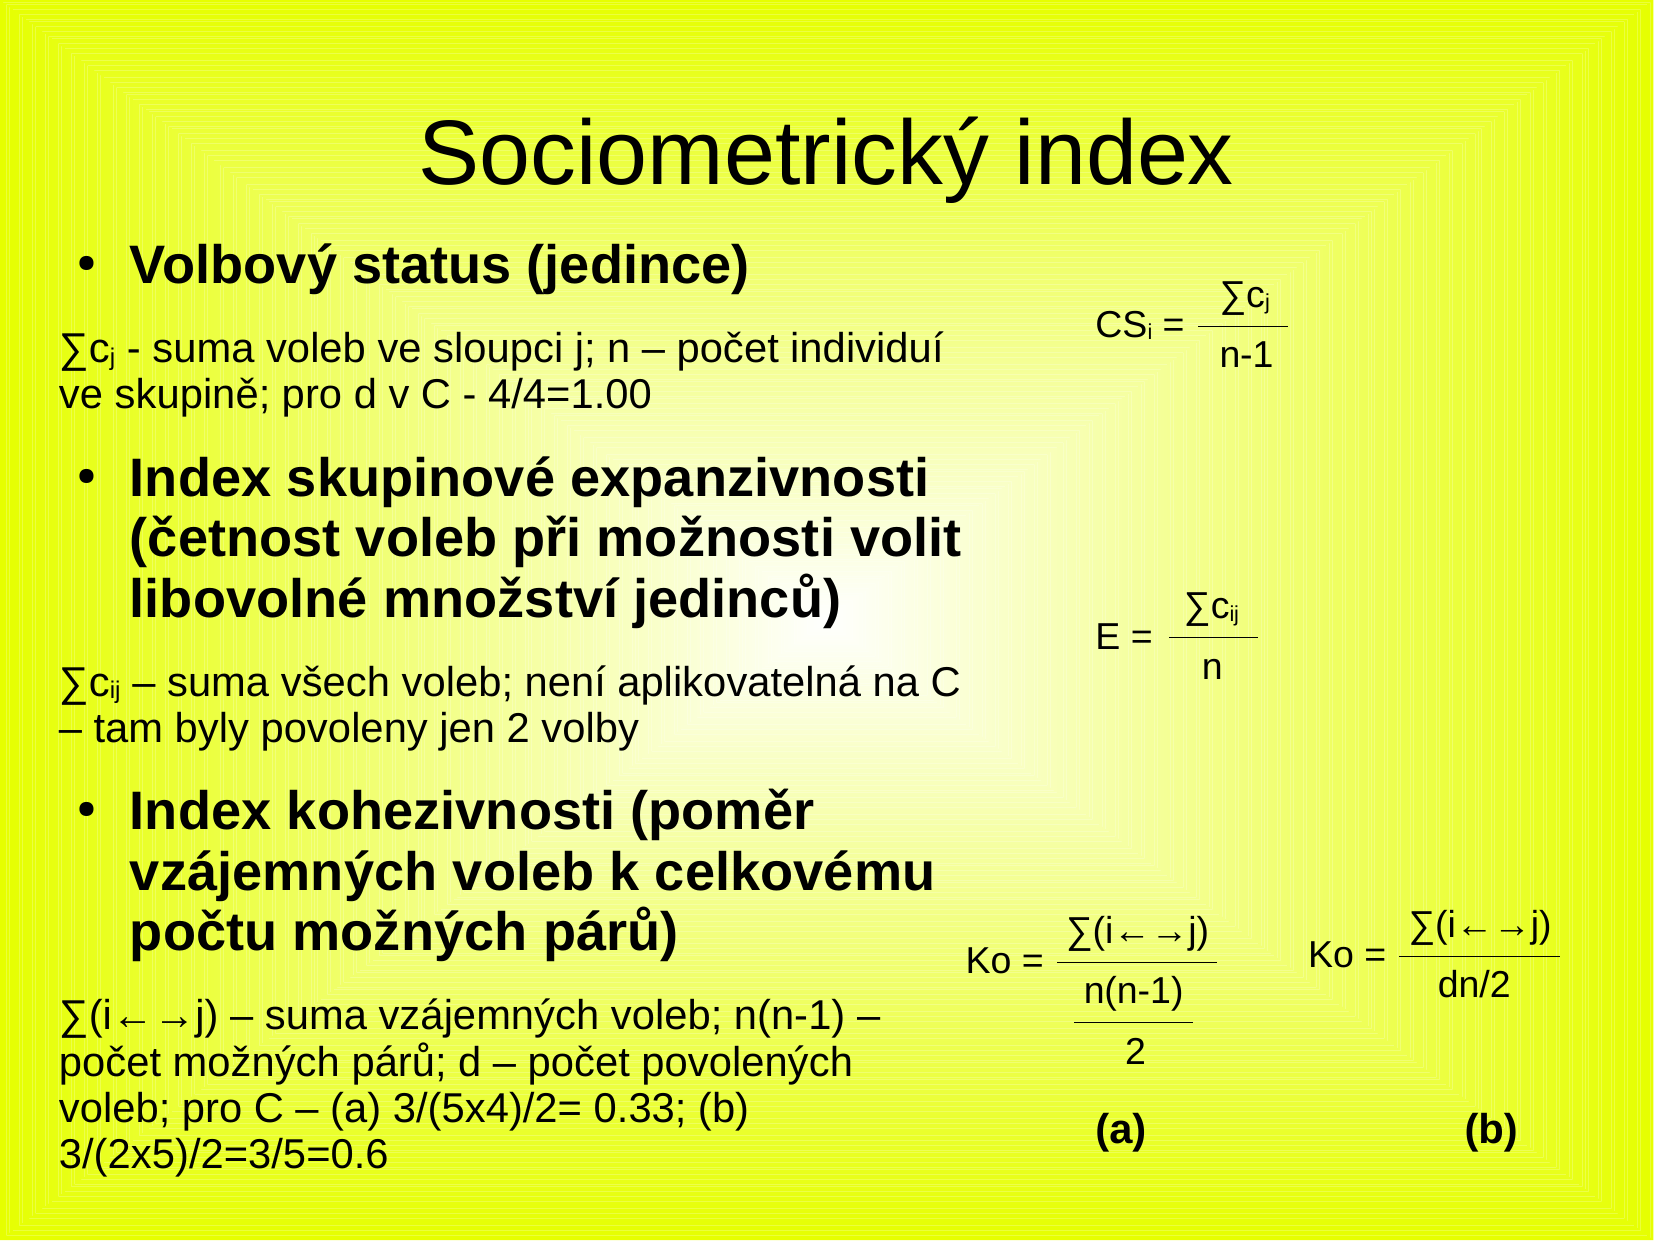

# Sociometrický index
Volbový status (jedince)
∑cj - suma voleb ve sloupci j; n – počet individuí ve skupině; pro d v C - 4/4=1.00
Index skupinové expanzivnosti (četnost voleb při možnosti volit libovolné množství jedinců)
∑cij – suma všech voleb; není aplikovatelná na C – tam byly povoleny jen 2 volby
Index kohezivnosti (poměr vzájemných voleb k celkovému počtu možných párů)
∑(i←→j) – suma vzájemných voleb; n(n-1) – počet možných párů; d – počet povolených voleb; pro C – (a) 3/(5x4)/2= 0.33; (b) 3/(2x5)/2=3/5=0.6
∑cj
CSi =
n-1
∑cij
E =
n
∑(i←→j)
∑(i←→j)
Ko =
Ko =
dn/2
n(n-1)
2
(a)					(b)